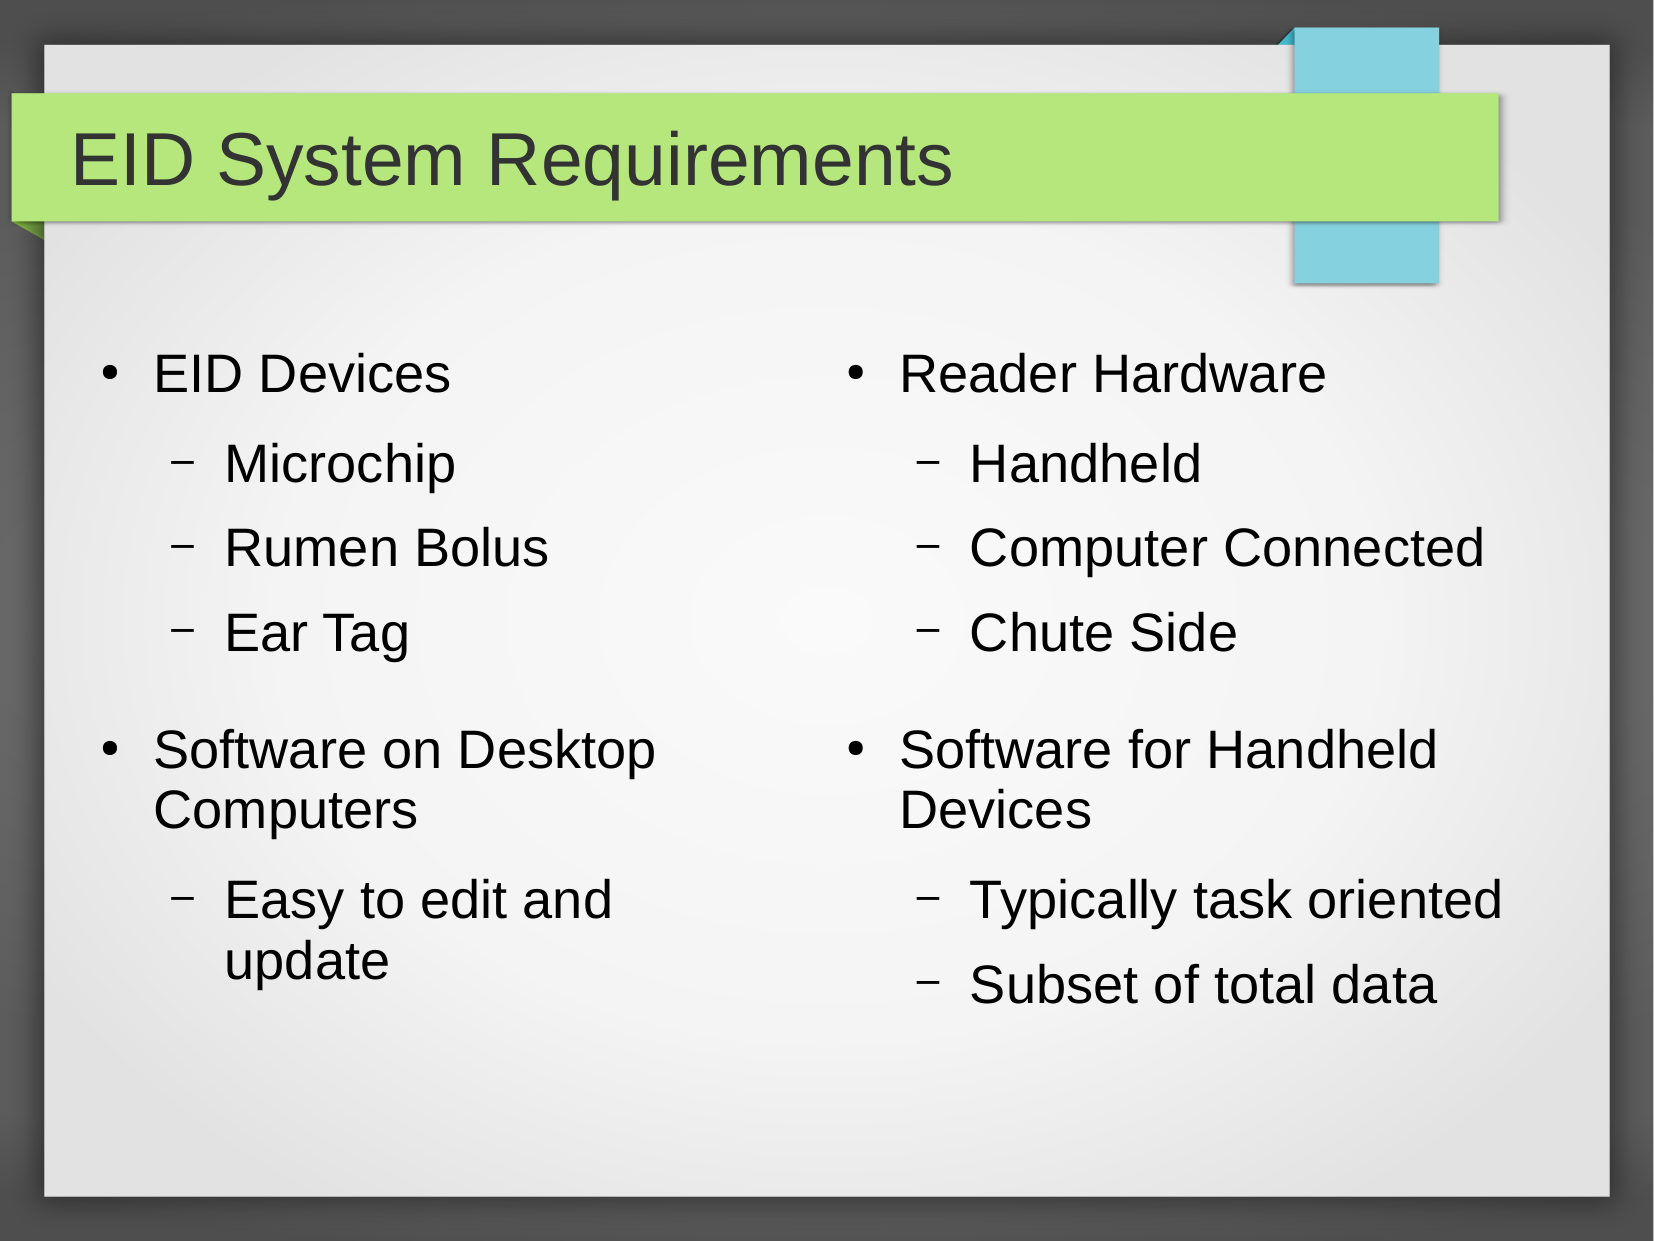

# EID System Requirements
EID Devices
Microchip
Rumen Bolus
Ear Tag
Reader Hardware
Handheld
Computer Connected
Chute Side
Software on Desktop Computers
Easy to edit and update
Software for Handheld Devices
Typically task oriented
Subset of total data